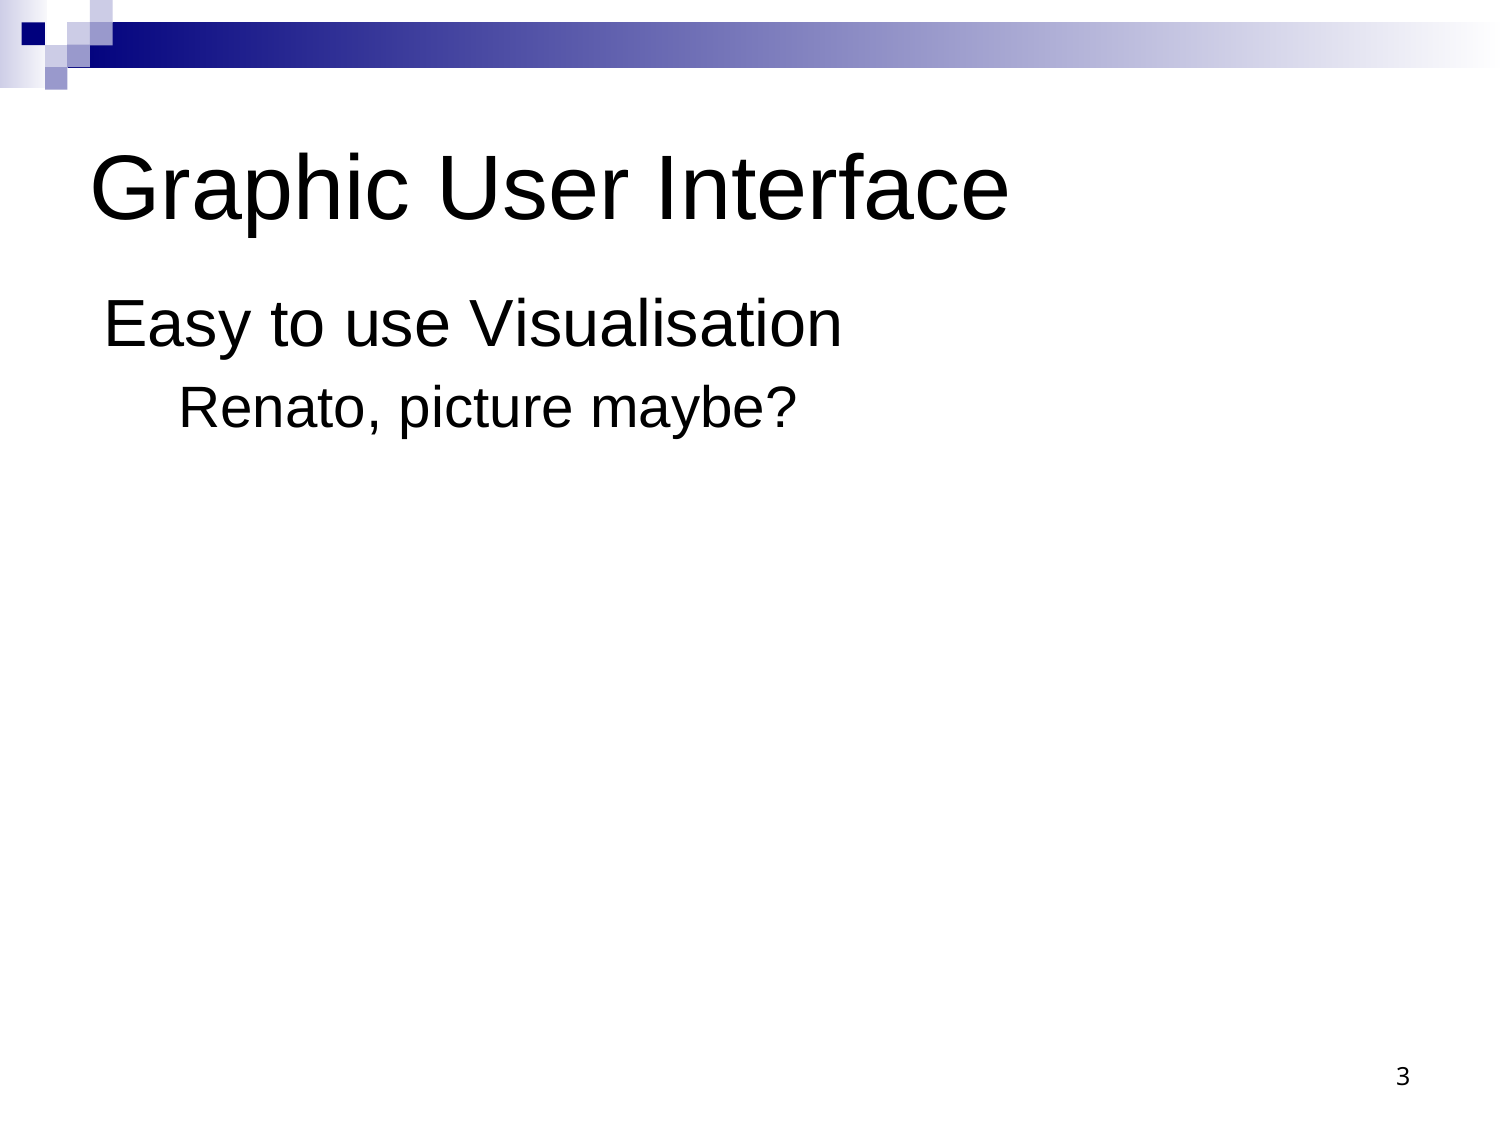

# Graphic User Interface
Easy to use Visualisation
Renato, picture maybe?
3